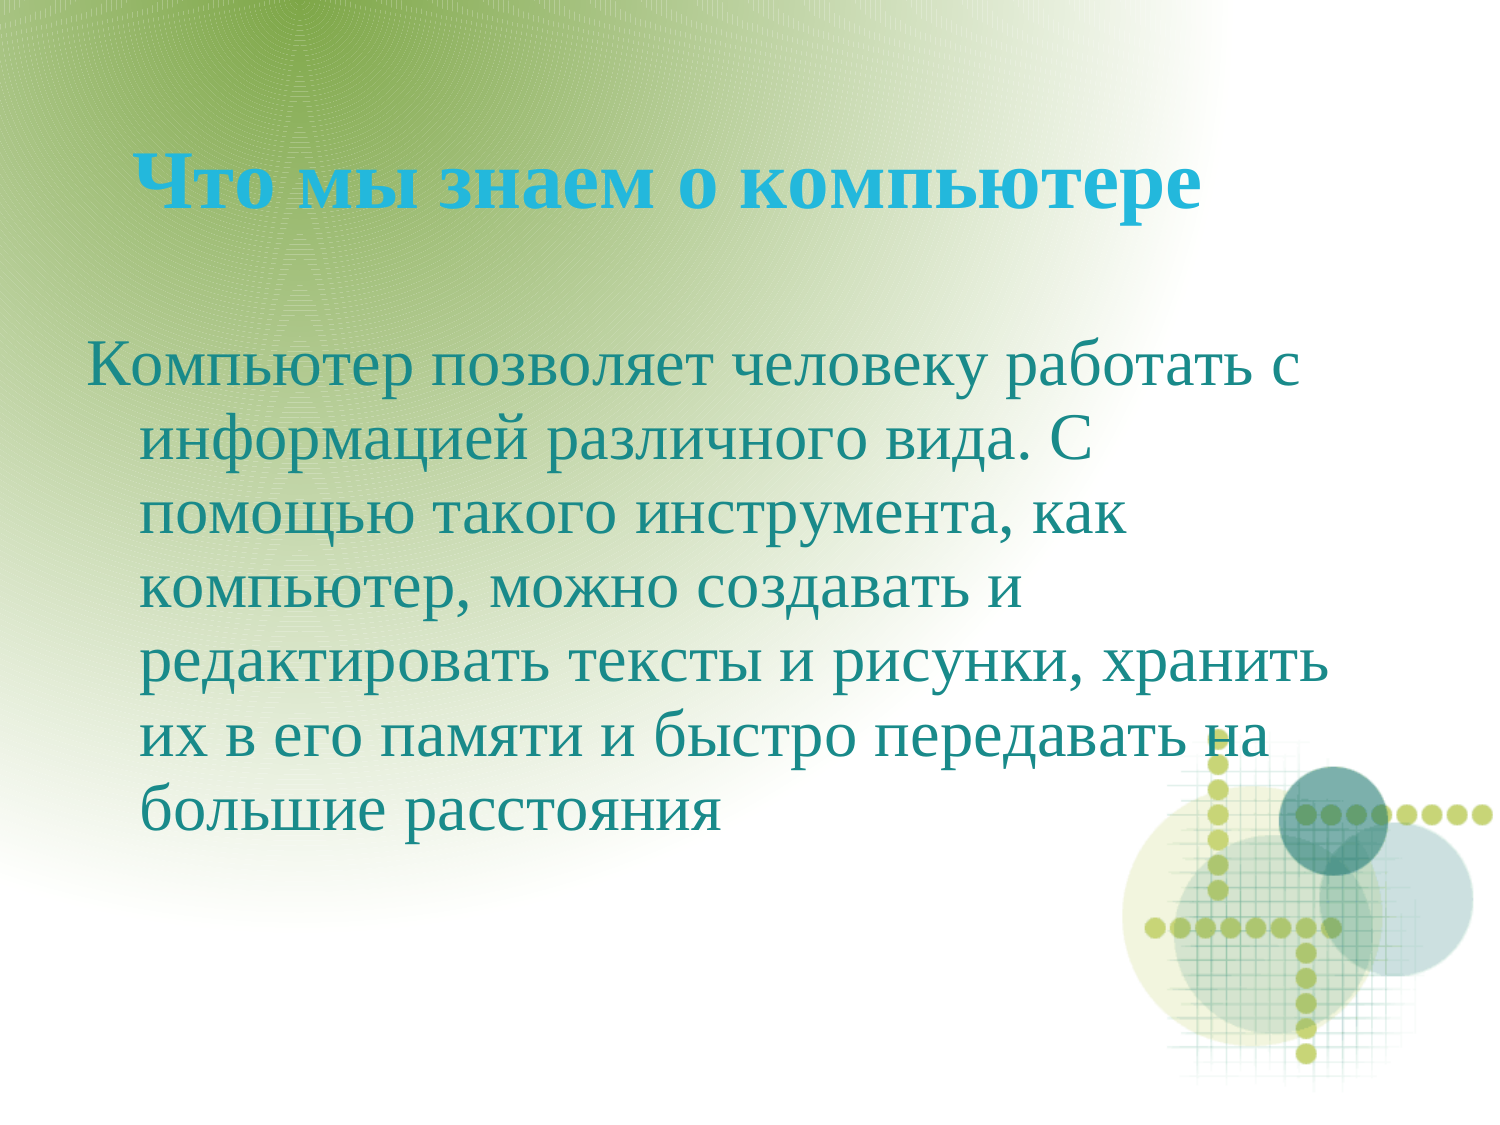

Что мы знаем о компьютере
# Компьютер позволяет человеку работать с информацией различного вида. С помощью такого инструмента, как компьютер, можно создавать и редактировать тексты и рисунки, хранить их в его памяти и быстро передавать на большие расстояния